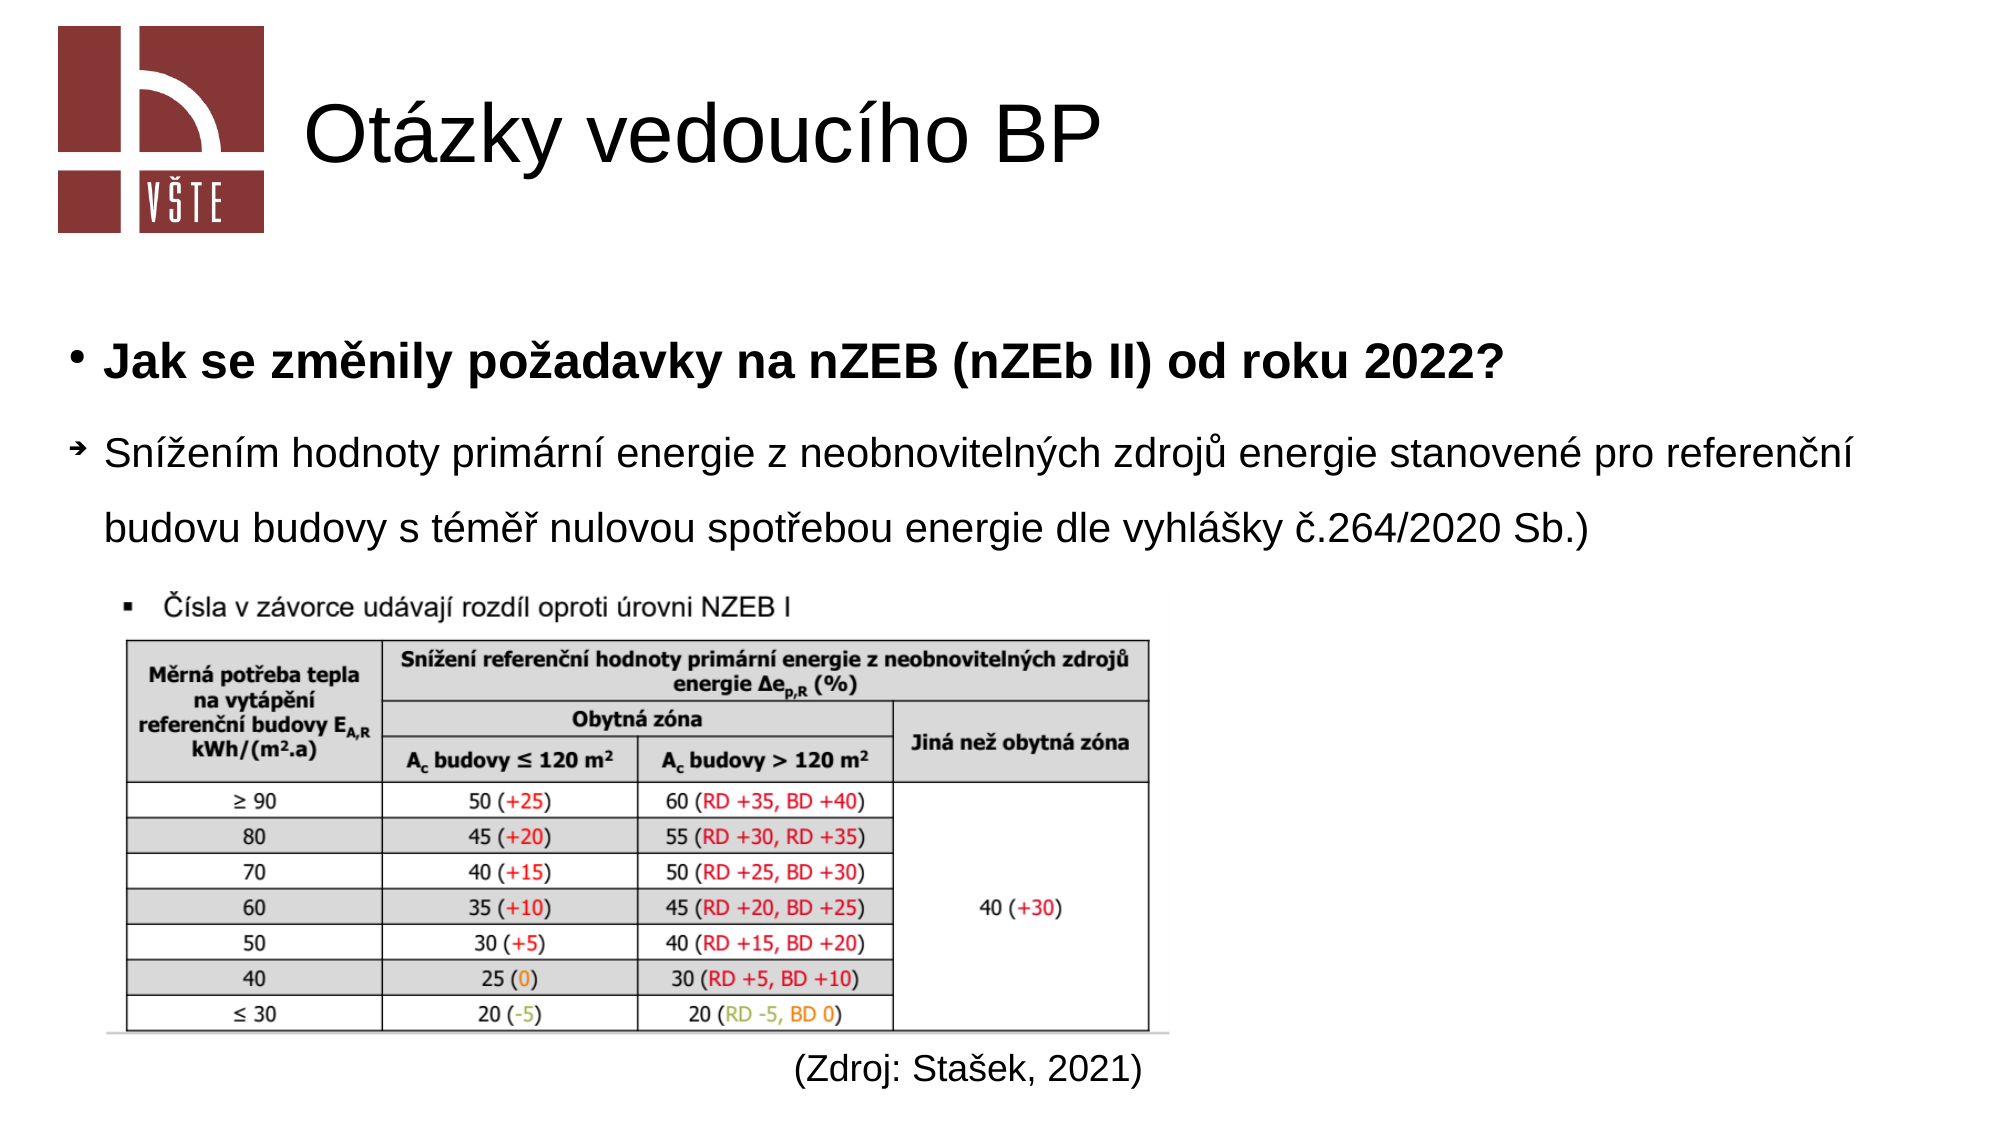

Otázky vedoucího BP
Jak se změnily požadavky na nZEB (nZEb II) od roku 2022?
Snížením hodnoty primární energie z neobnovitelných zdrojů energie stanovené pro referenční budovu budovy s téměř nulovou spotřebou energie dle vyhlášky č.264/2020 Sb.)
(Zdroj: Stašek, 2021)